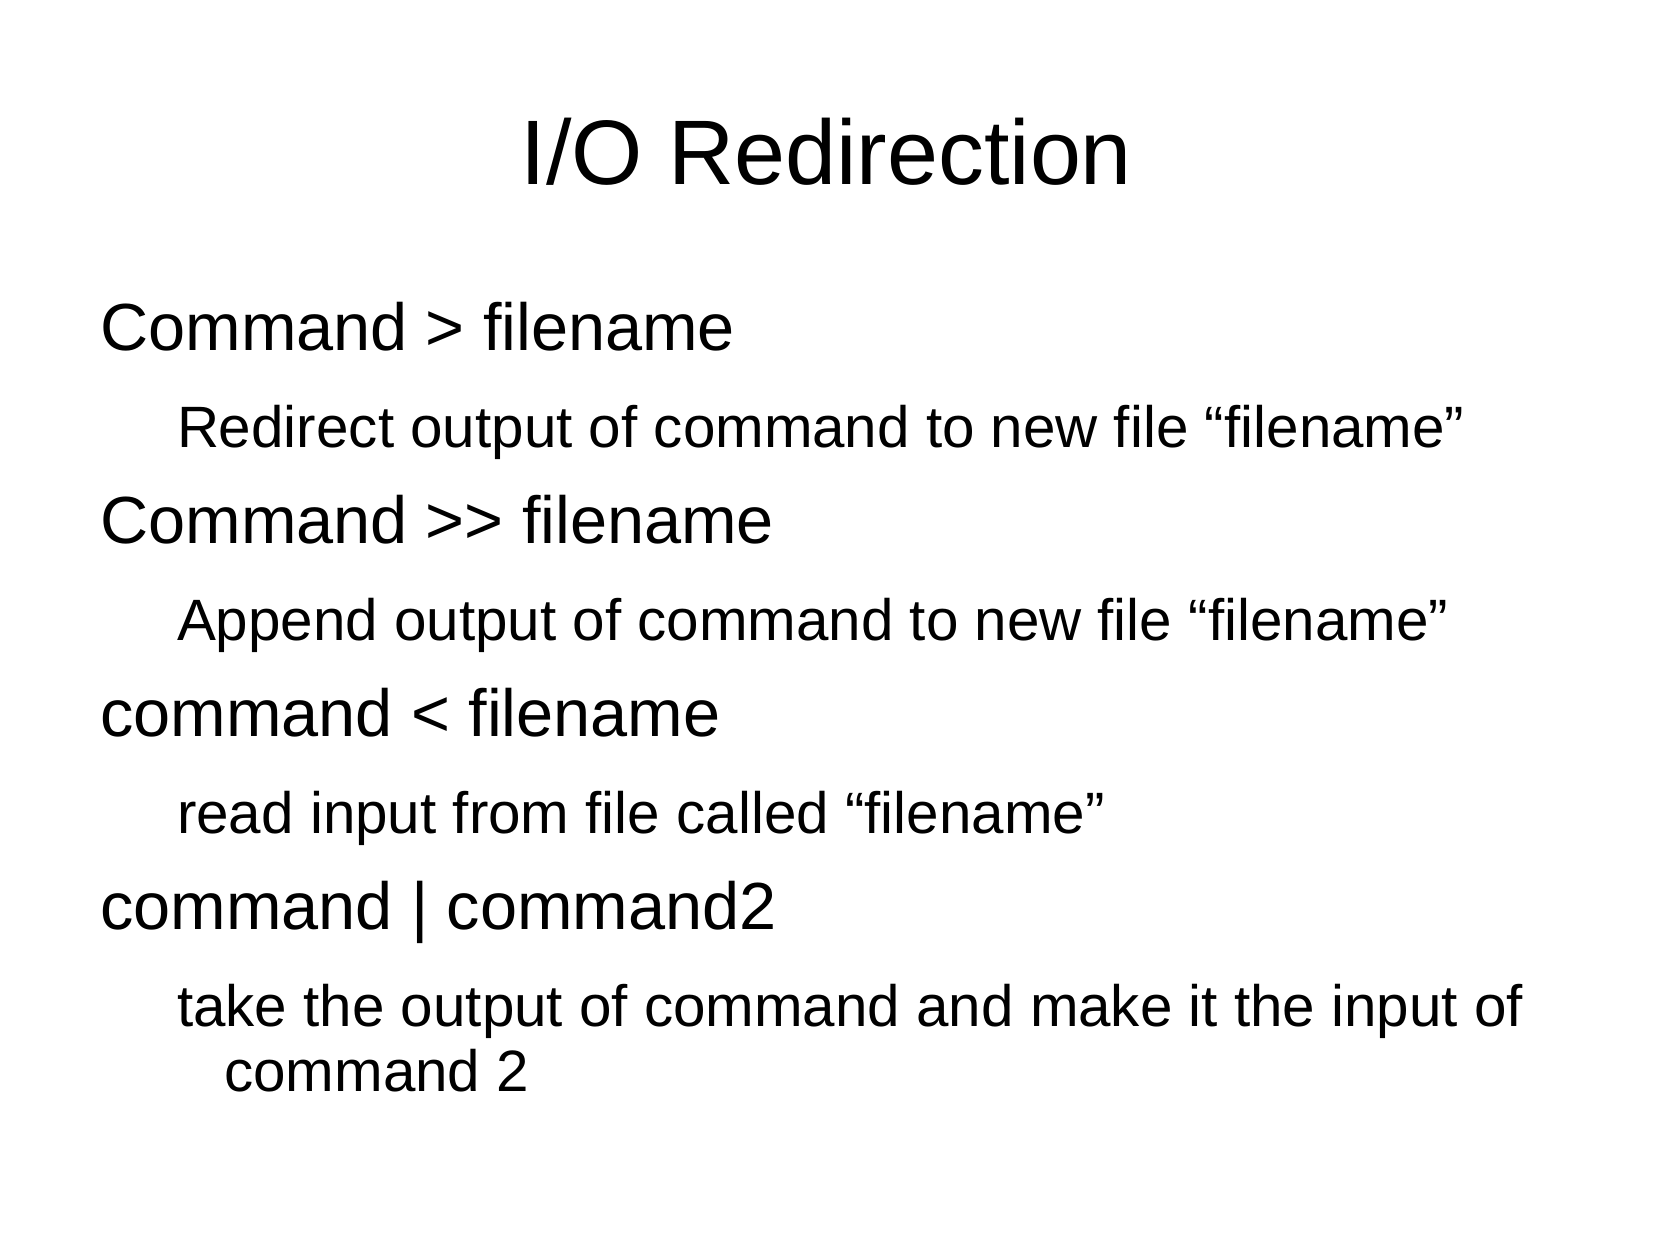

# I/O Redirection
Command > filename
Redirect output of command to new file “filename”
Command >> filename
Append output of command to new file “filename”
command < filename
read input from file called “filename”
command | command2
take the output of command and make it the input of command 2